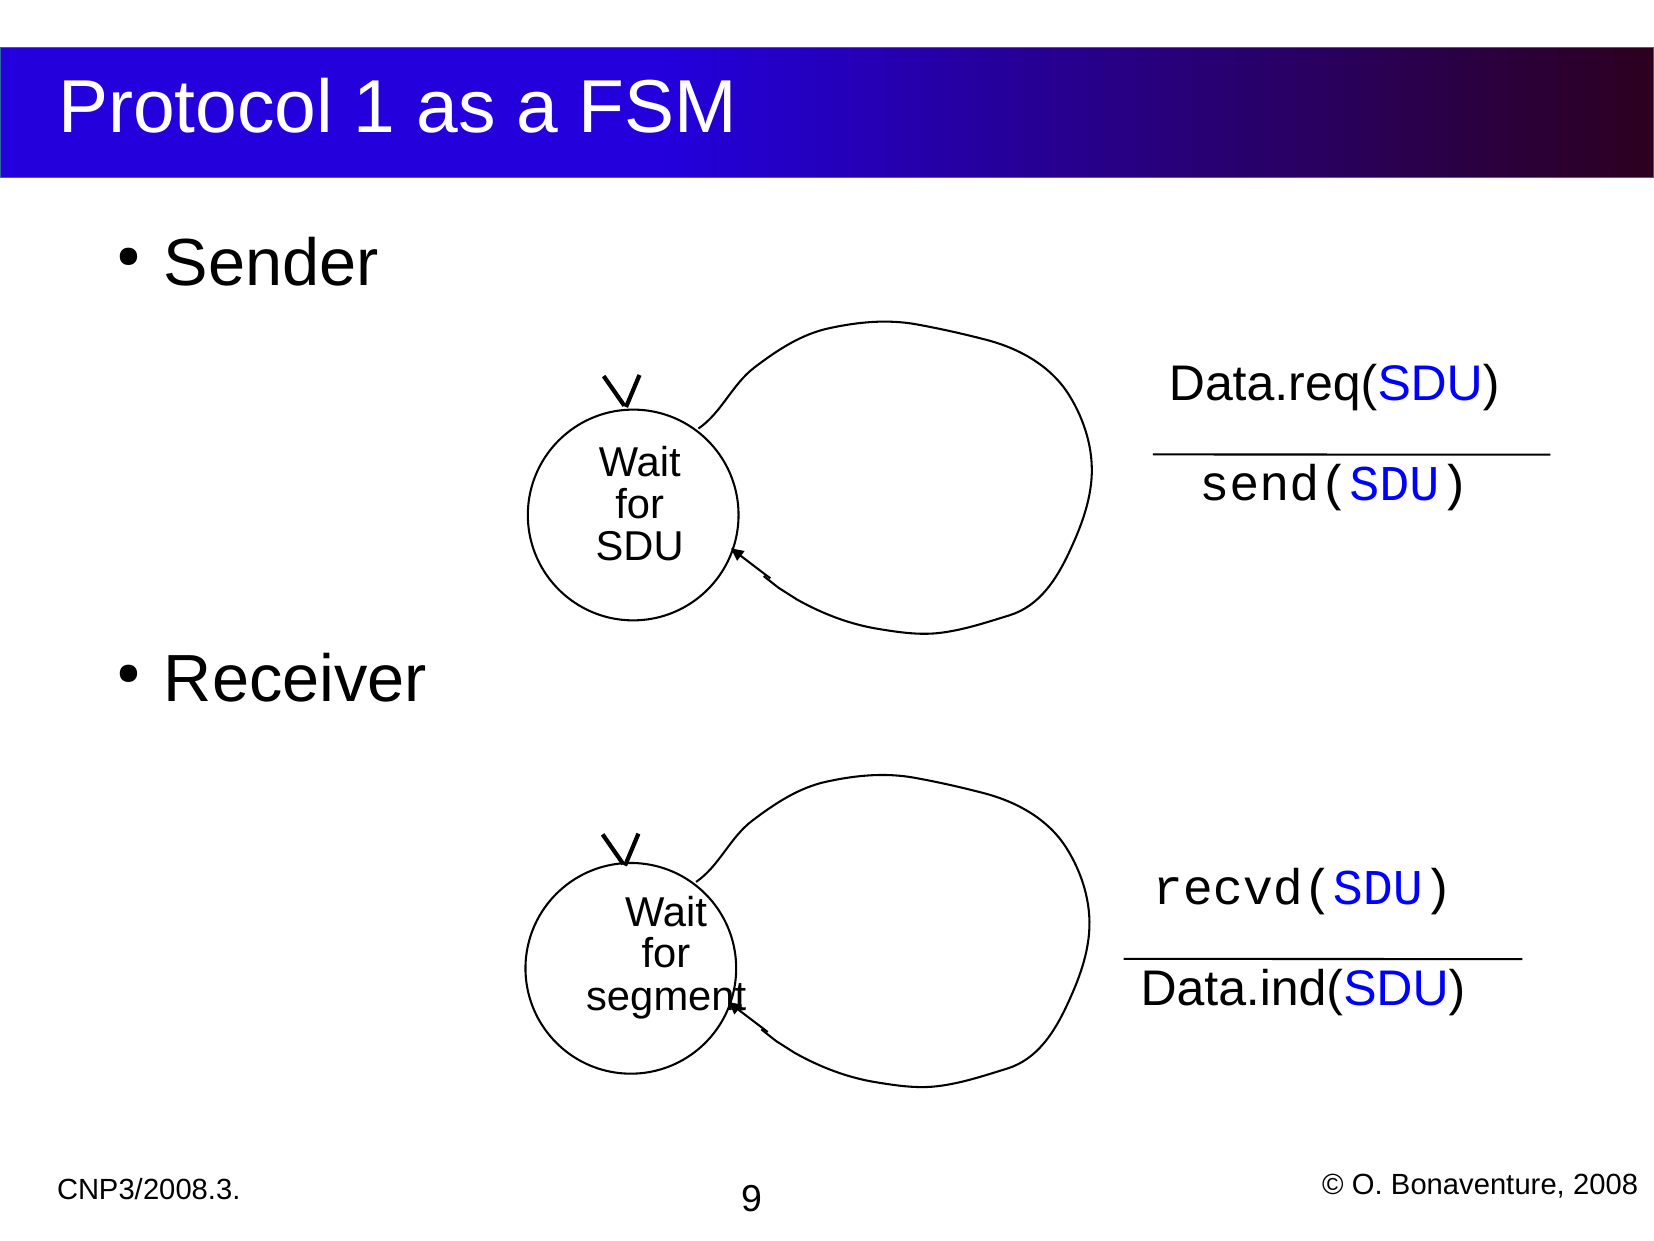

# Protocol 1 as a FSM
Sender
Receiver
Data.req(SDU)
send(SDU)
Wait
for
SDU
recvd(SDU)
Data.ind(SDU)
Wait
for
segment
© O. Bonaventure, 2008
CNP3/2008.3.